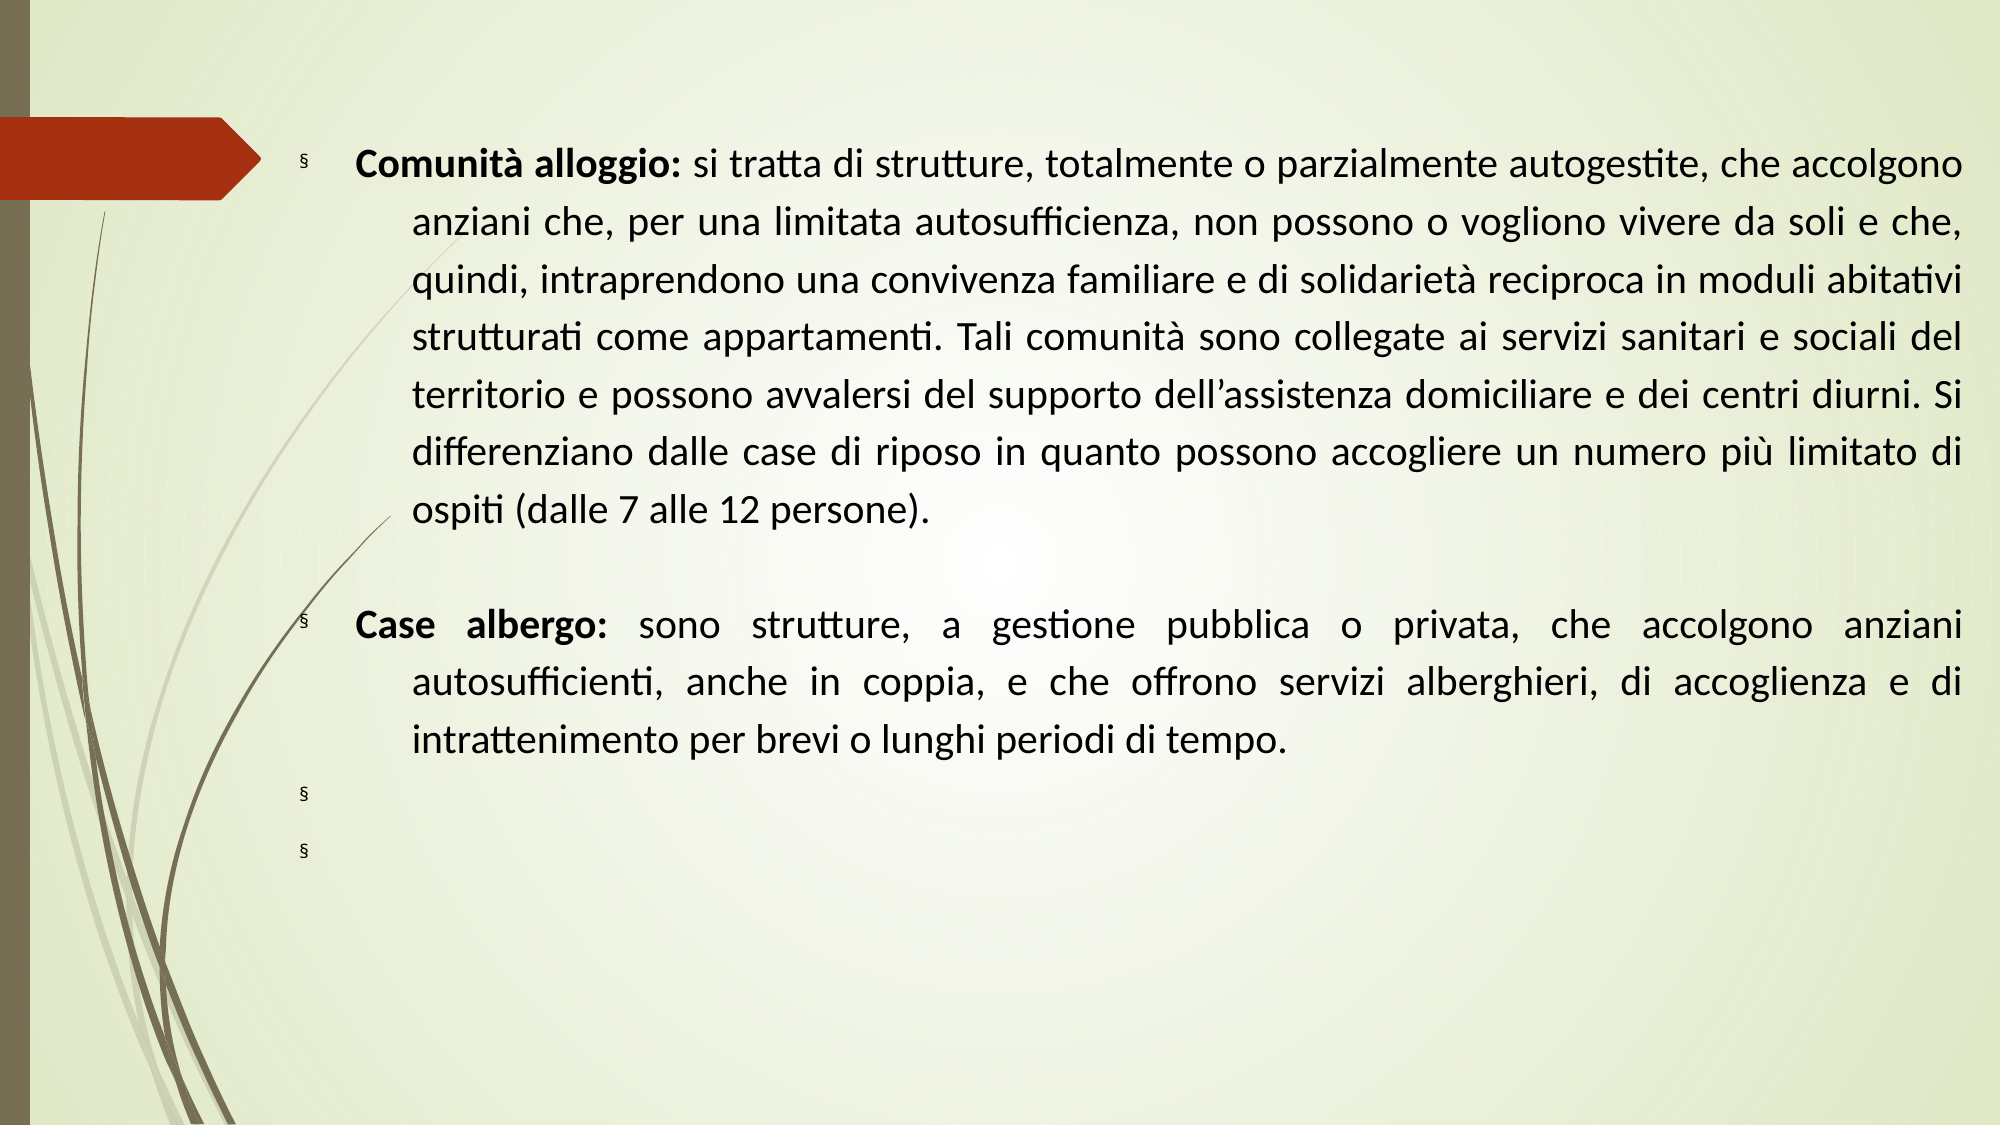

Comunità alloggio: si tratta di strutture, totalmente o parzialmente autogestite, che accolgono anziani che, per una limitata autosufficienza, non possono o vogliono vivere da soli e che, quindi, intraprendono una convivenza familiare e di solidarietà reciproca in moduli abitativi strutturati come appartamenti. Tali comunità sono collegate ai servizi sanitari e sociali del territorio e possono avvalersi del supporto dell’assistenza domiciliare e dei centri diurni. Si differenziano dalle case di riposo in quanto possono accogliere un numero più limitato di ospiti (dalle 7 alle 12 persone).
Case albergo: sono strutture, a gestione pubblica o privata, che accolgono anziani autosufficienti, anche in coppia, e che offrono servizi alberghieri, di accoglienza e di intrattenimento per brevi o lunghi periodi di tempo.